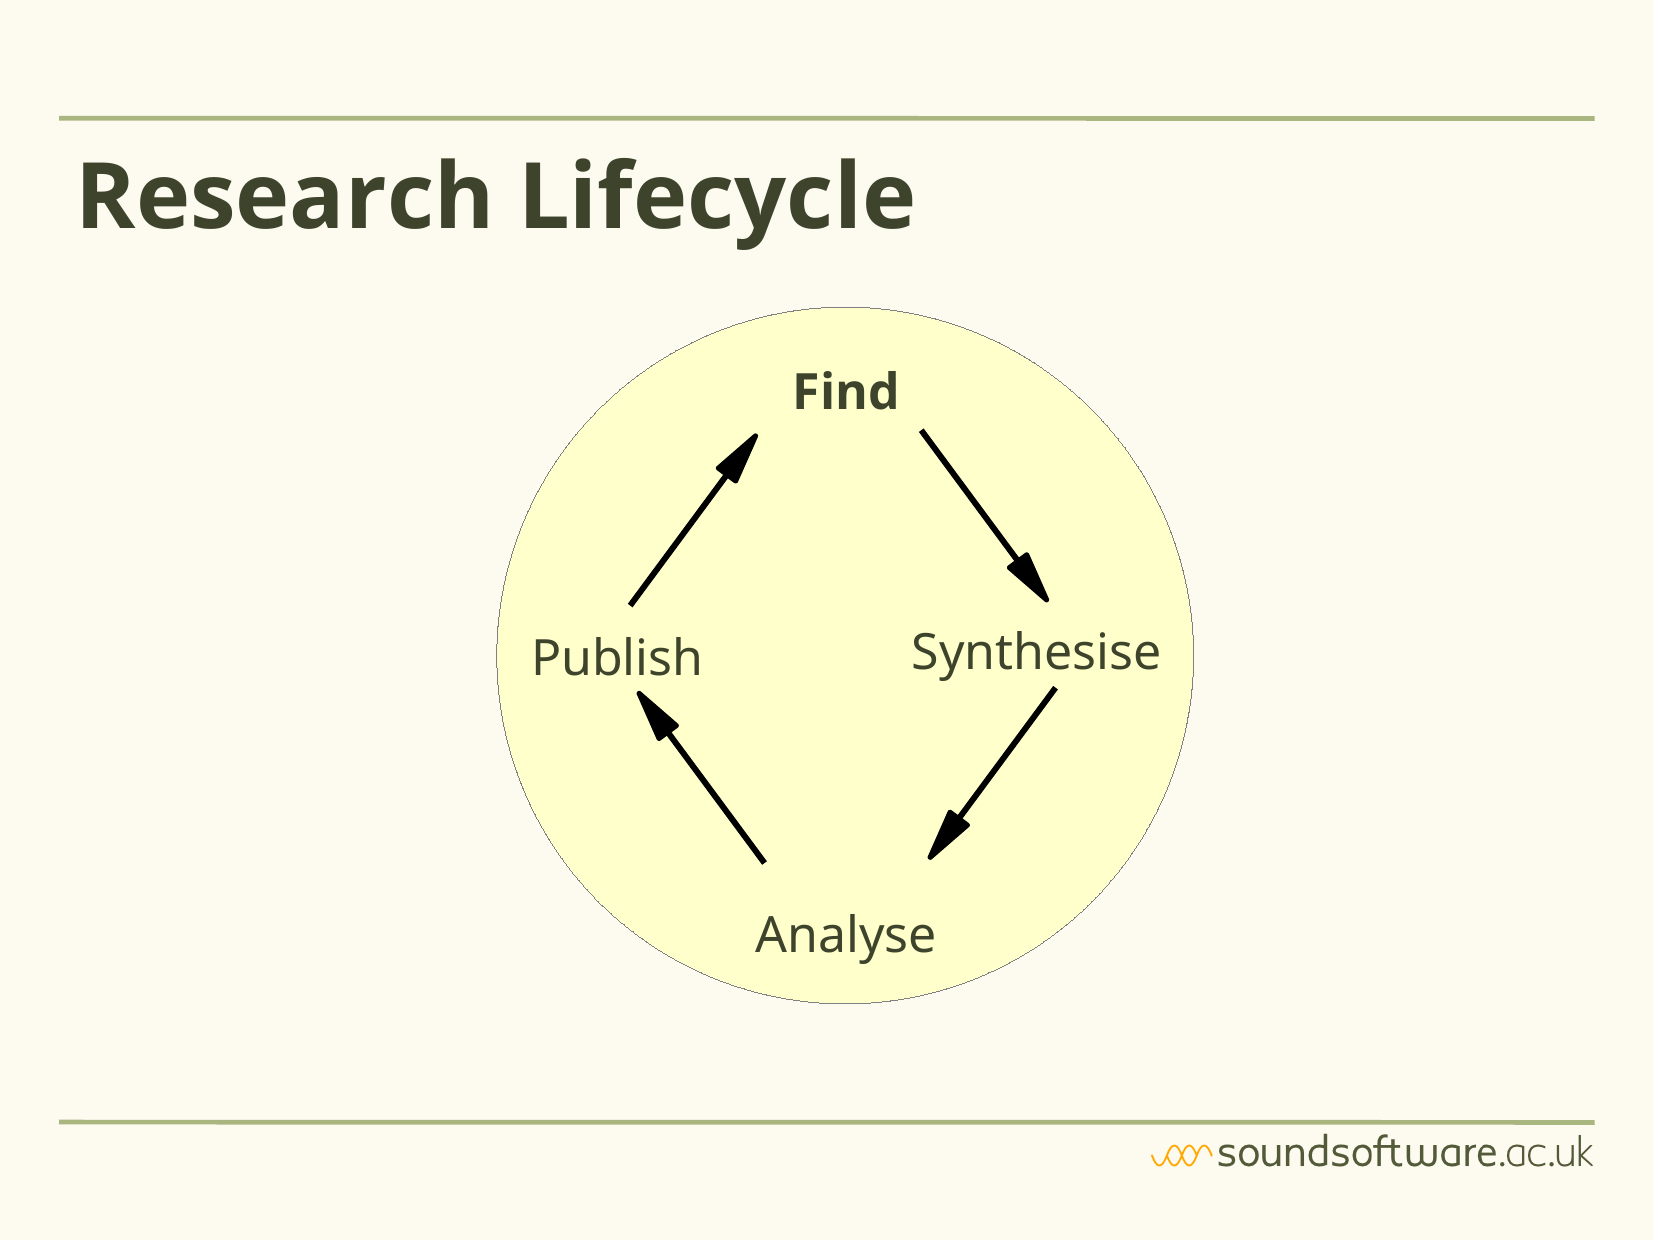

# Research Lifecycle
Find
Synthesise
Publish
Analyse